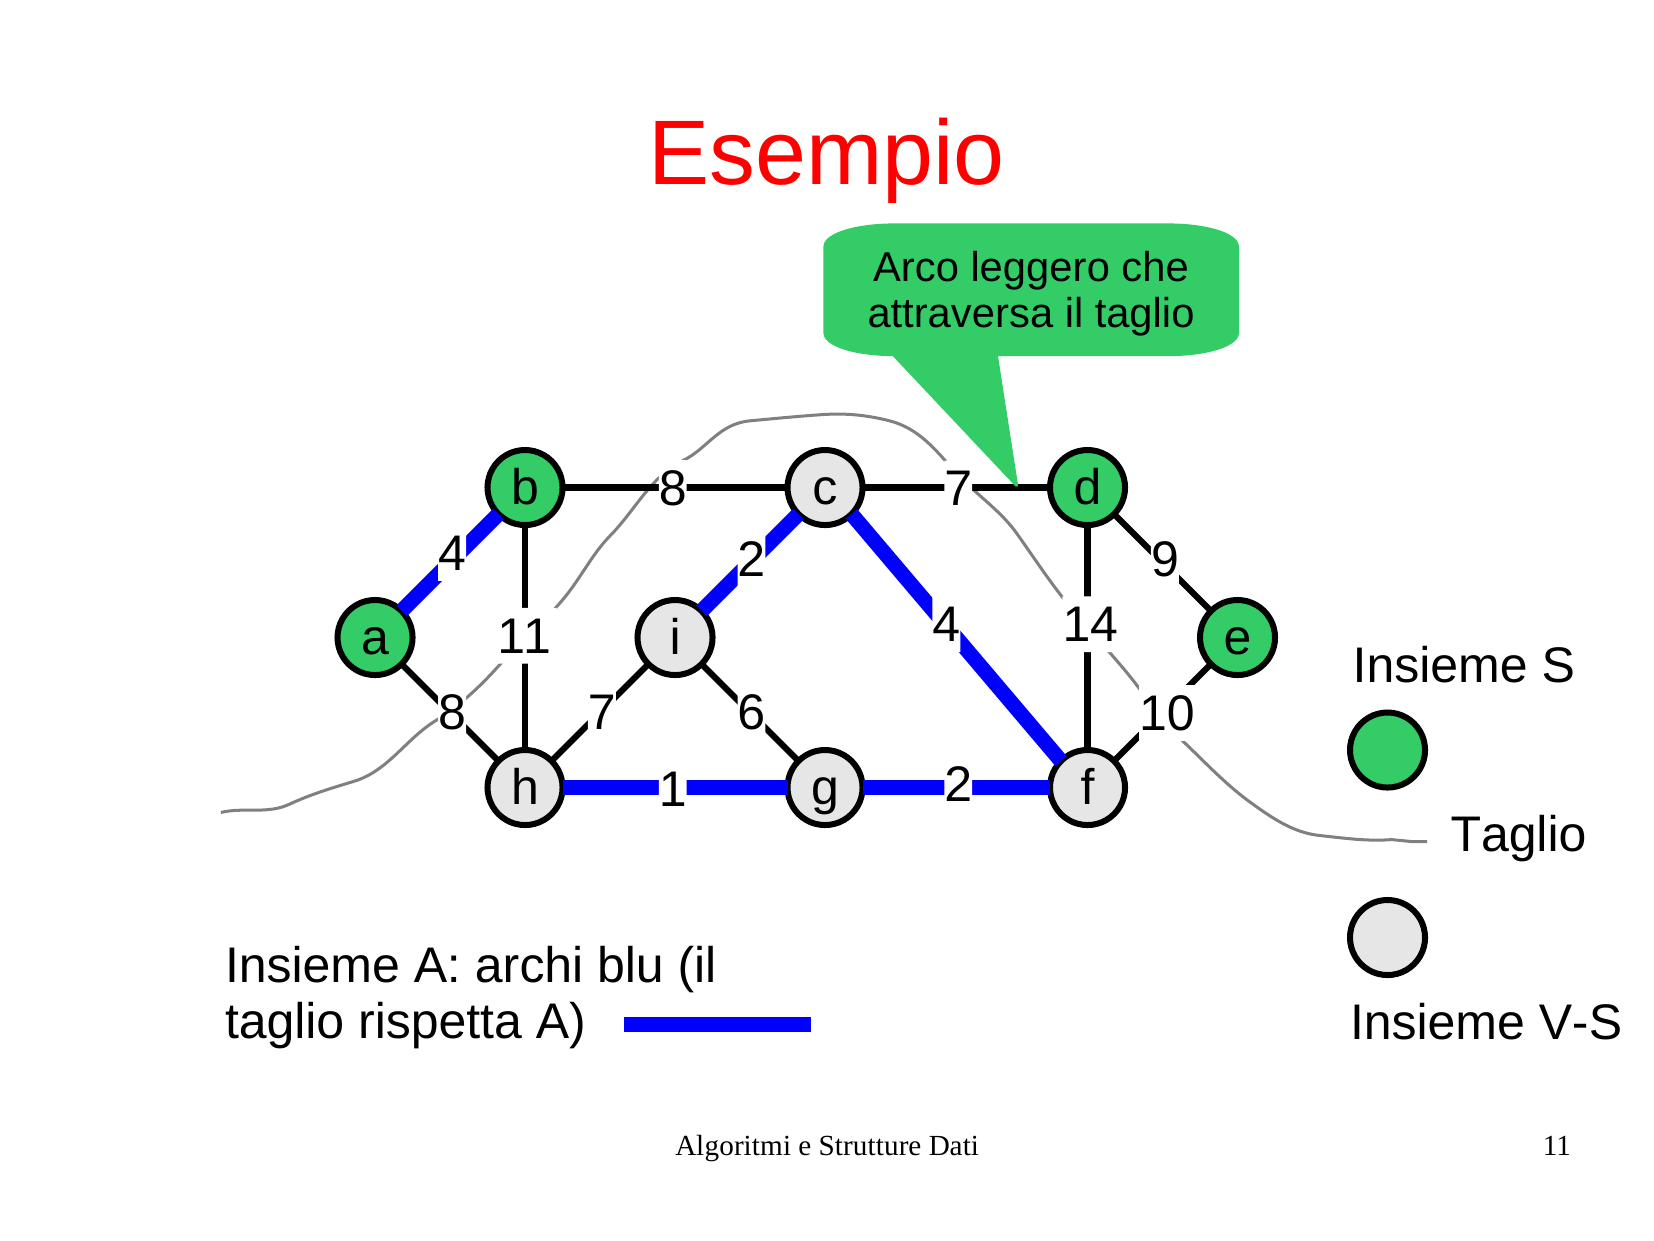

# Esempio
Arco leggero che attraversa il taglio
b
c
d
8
7
4
2
9
4
14
a
i
e
11
Insieme S
8
7
6
10
h
g
f
2
1
Taglio
Insieme A: archi blu (il taglio rispetta A)
Insieme V-S
Algoritmi e Strutture Dati
11